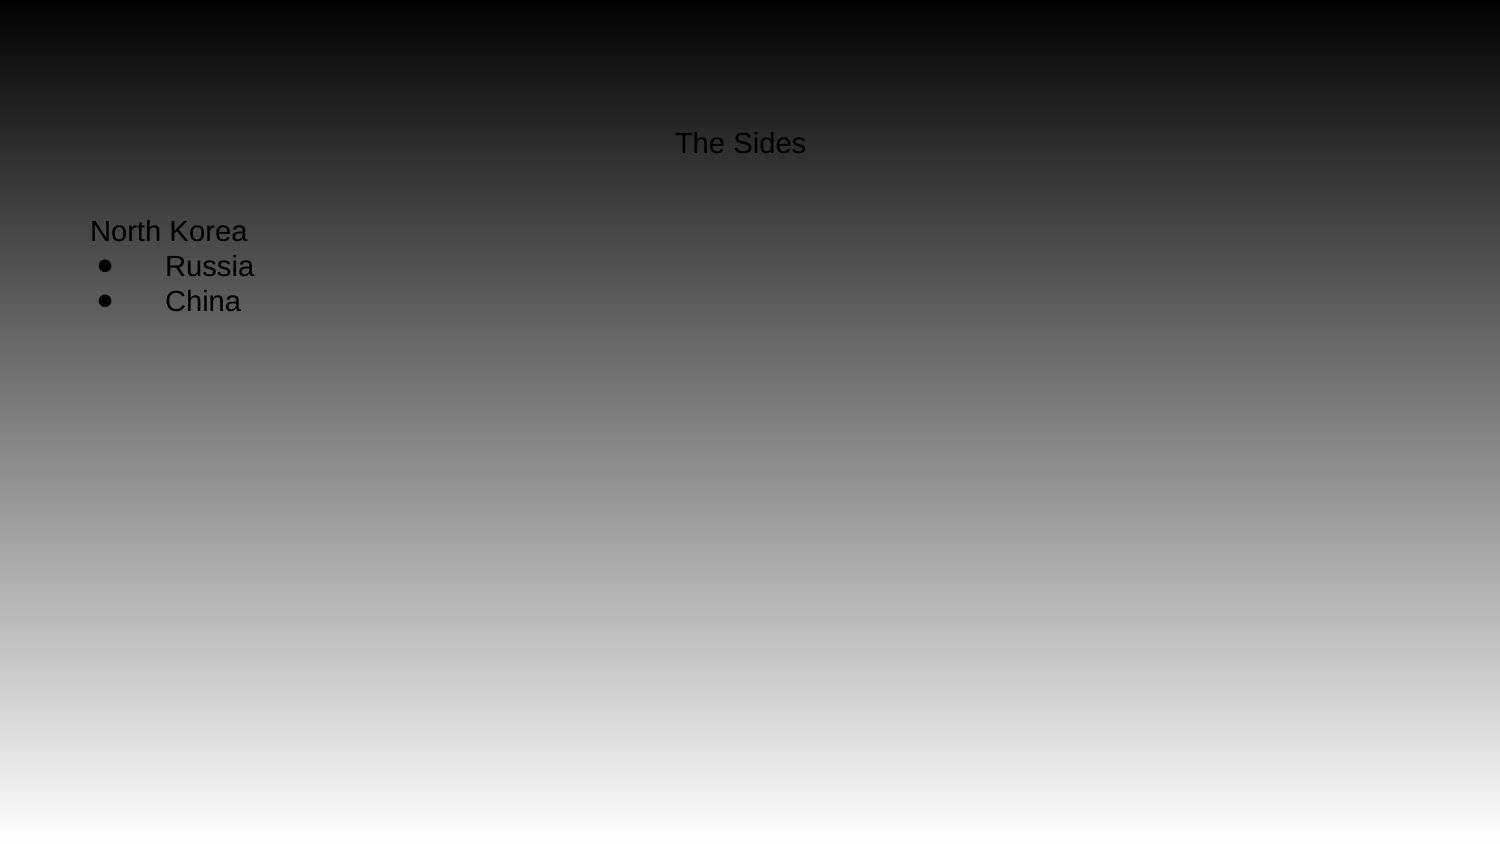

# The Sides
North Korea
Russia
China